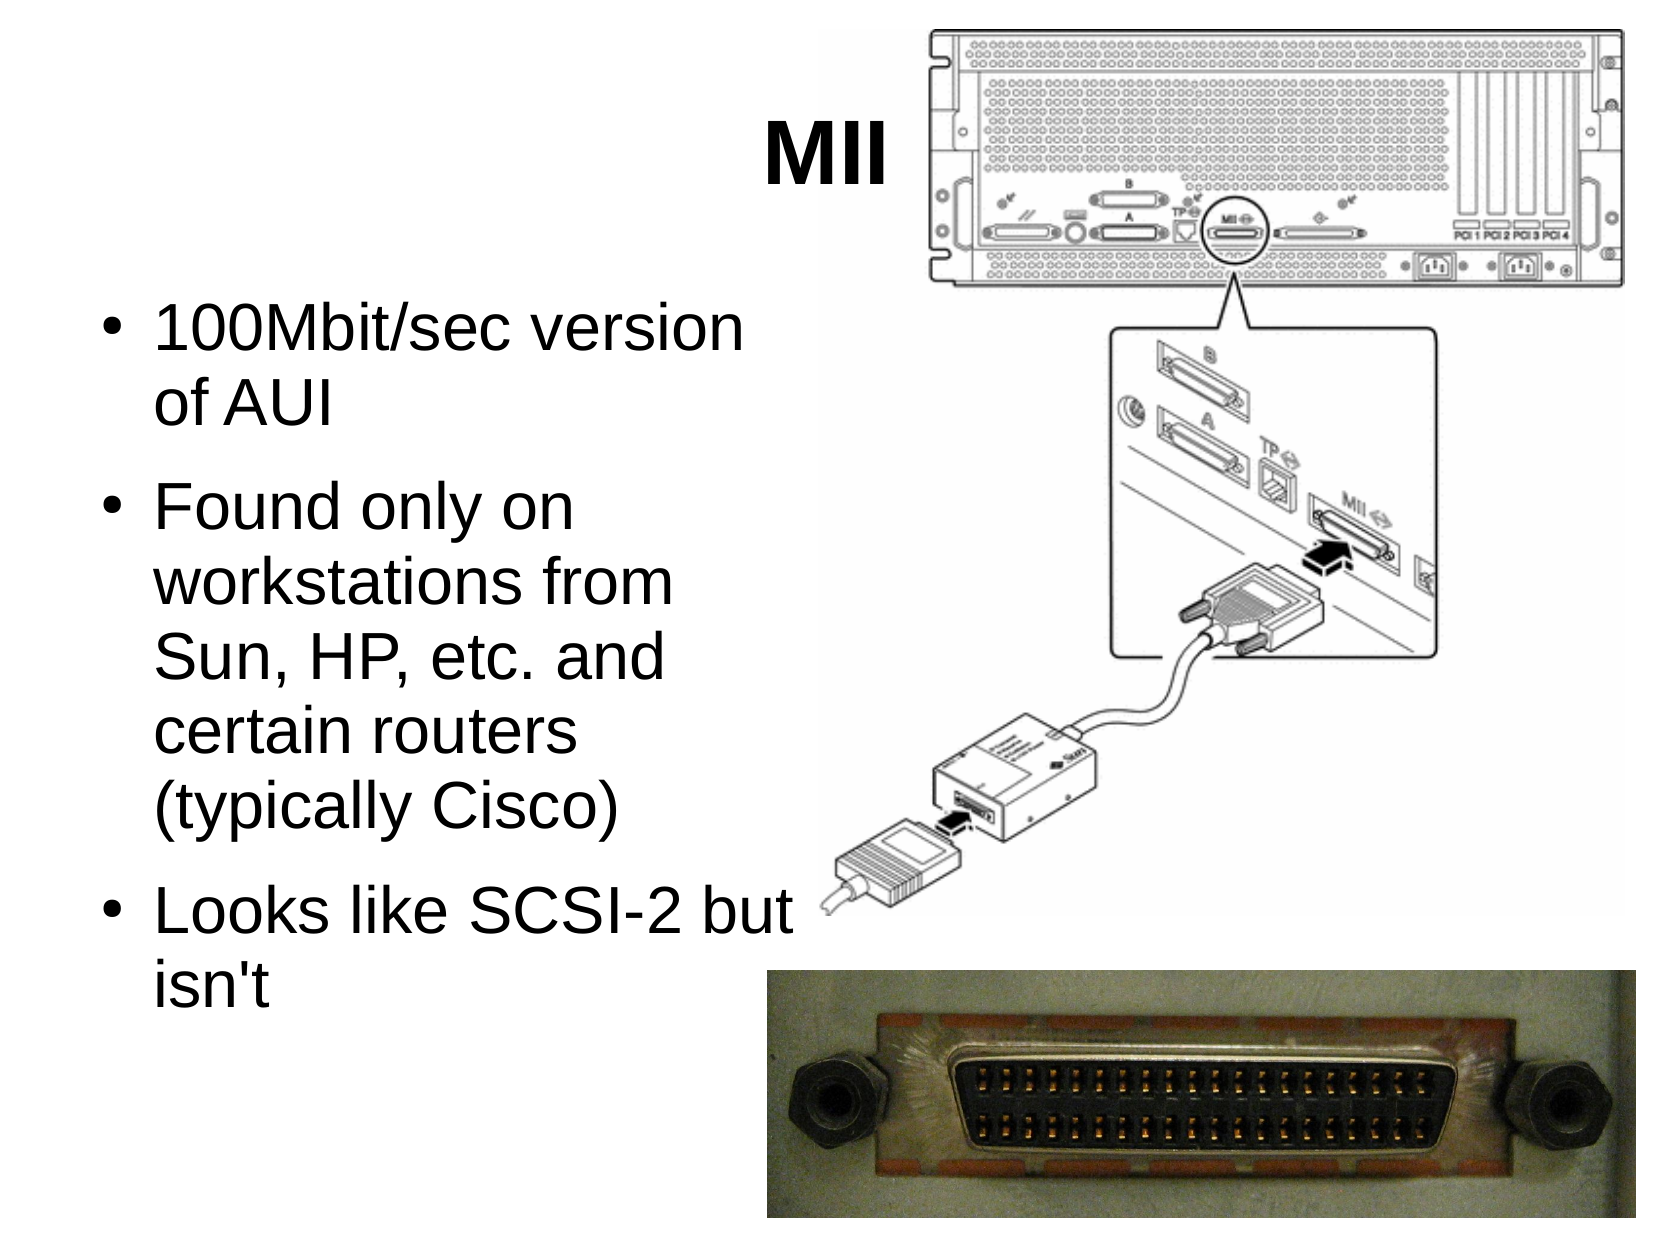

# MII
100Mbit/sec version of AUI
Found only on workstations from Sun, HP, etc. and certain routers (typically Cisco)
Looks like SCSI-2 but isn't